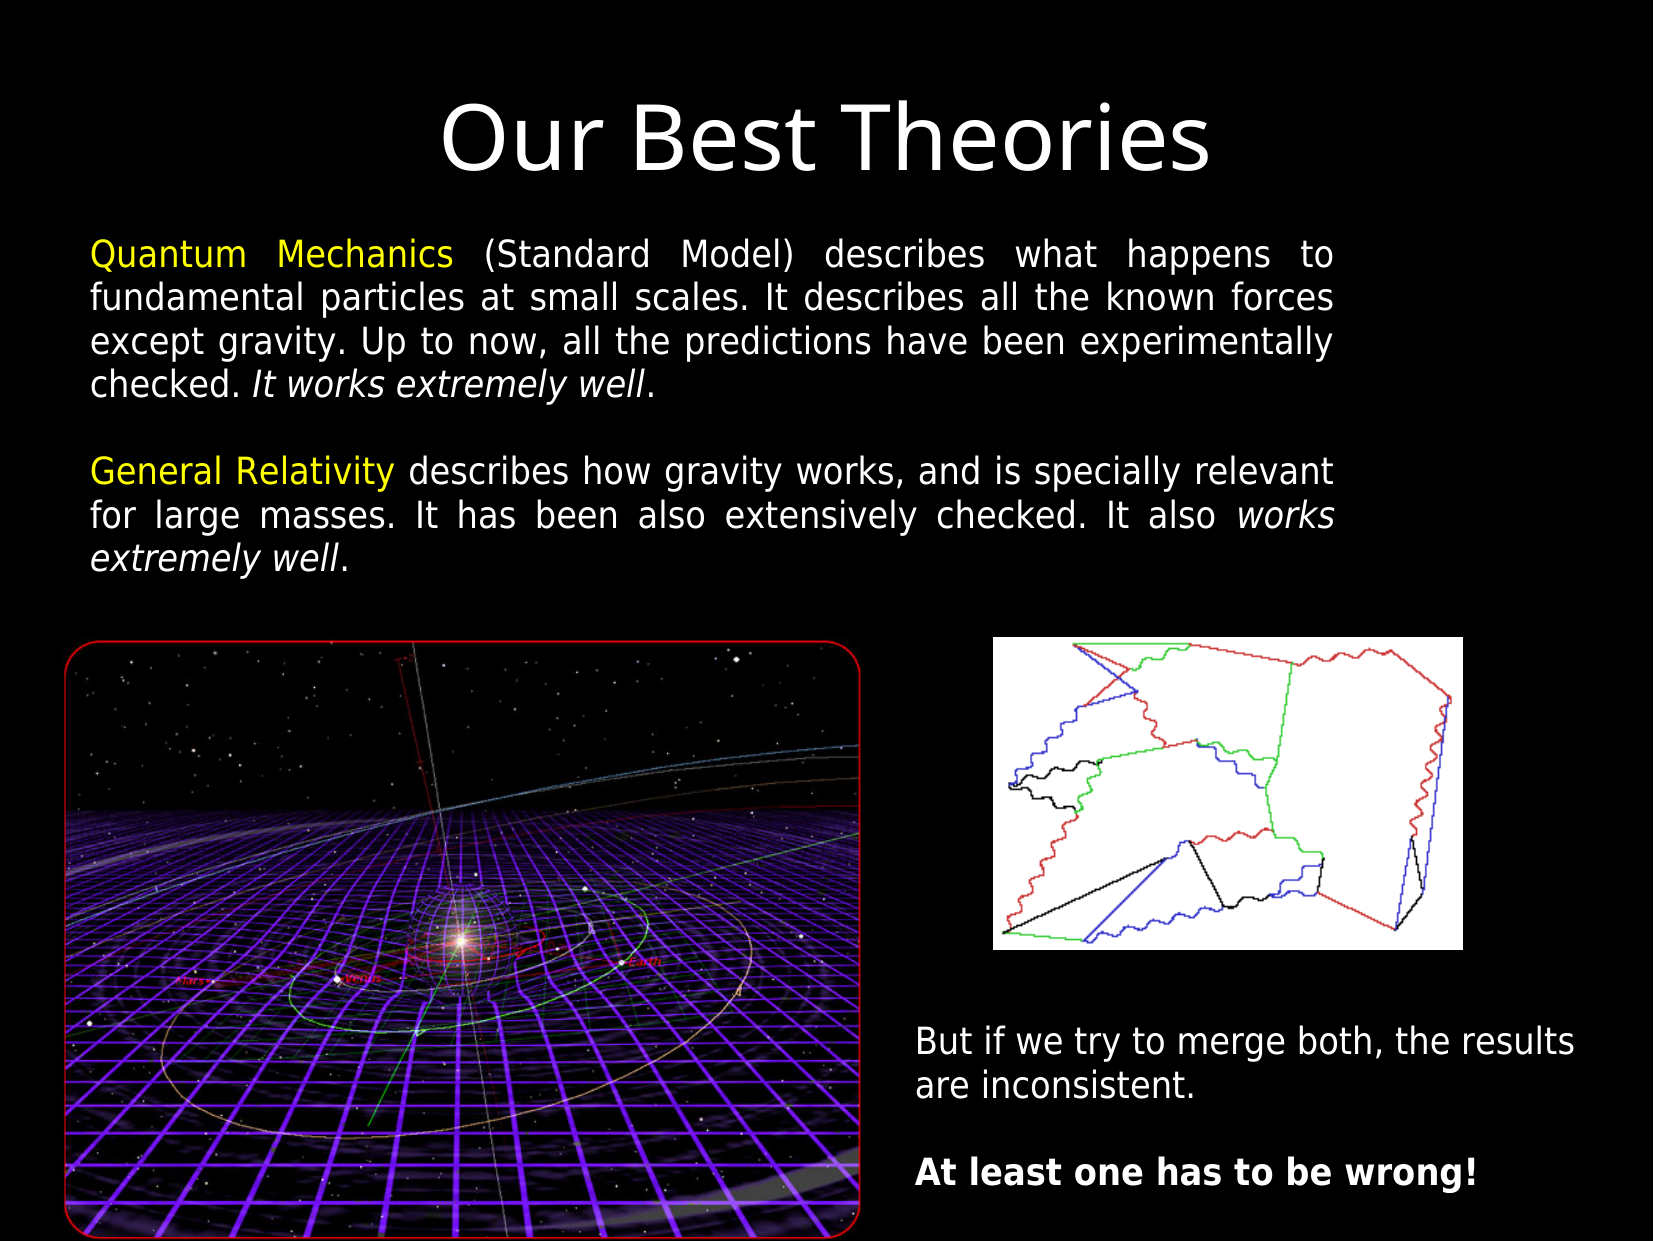

# Our Best Theories
Quantum Mechanics (Standard Model) describes what happens to fundamental particles at small scales. It describes all the known forces except gravity. Up to now, all the predictions have been experimentally checked. It works extremely well.
General Relativity describes how gravity works, and is specially relevant for large masses. It has been also extensively checked. It also works extremely well.
But if we try to merge both, the results are inconsistent.
At least one has to be wrong!